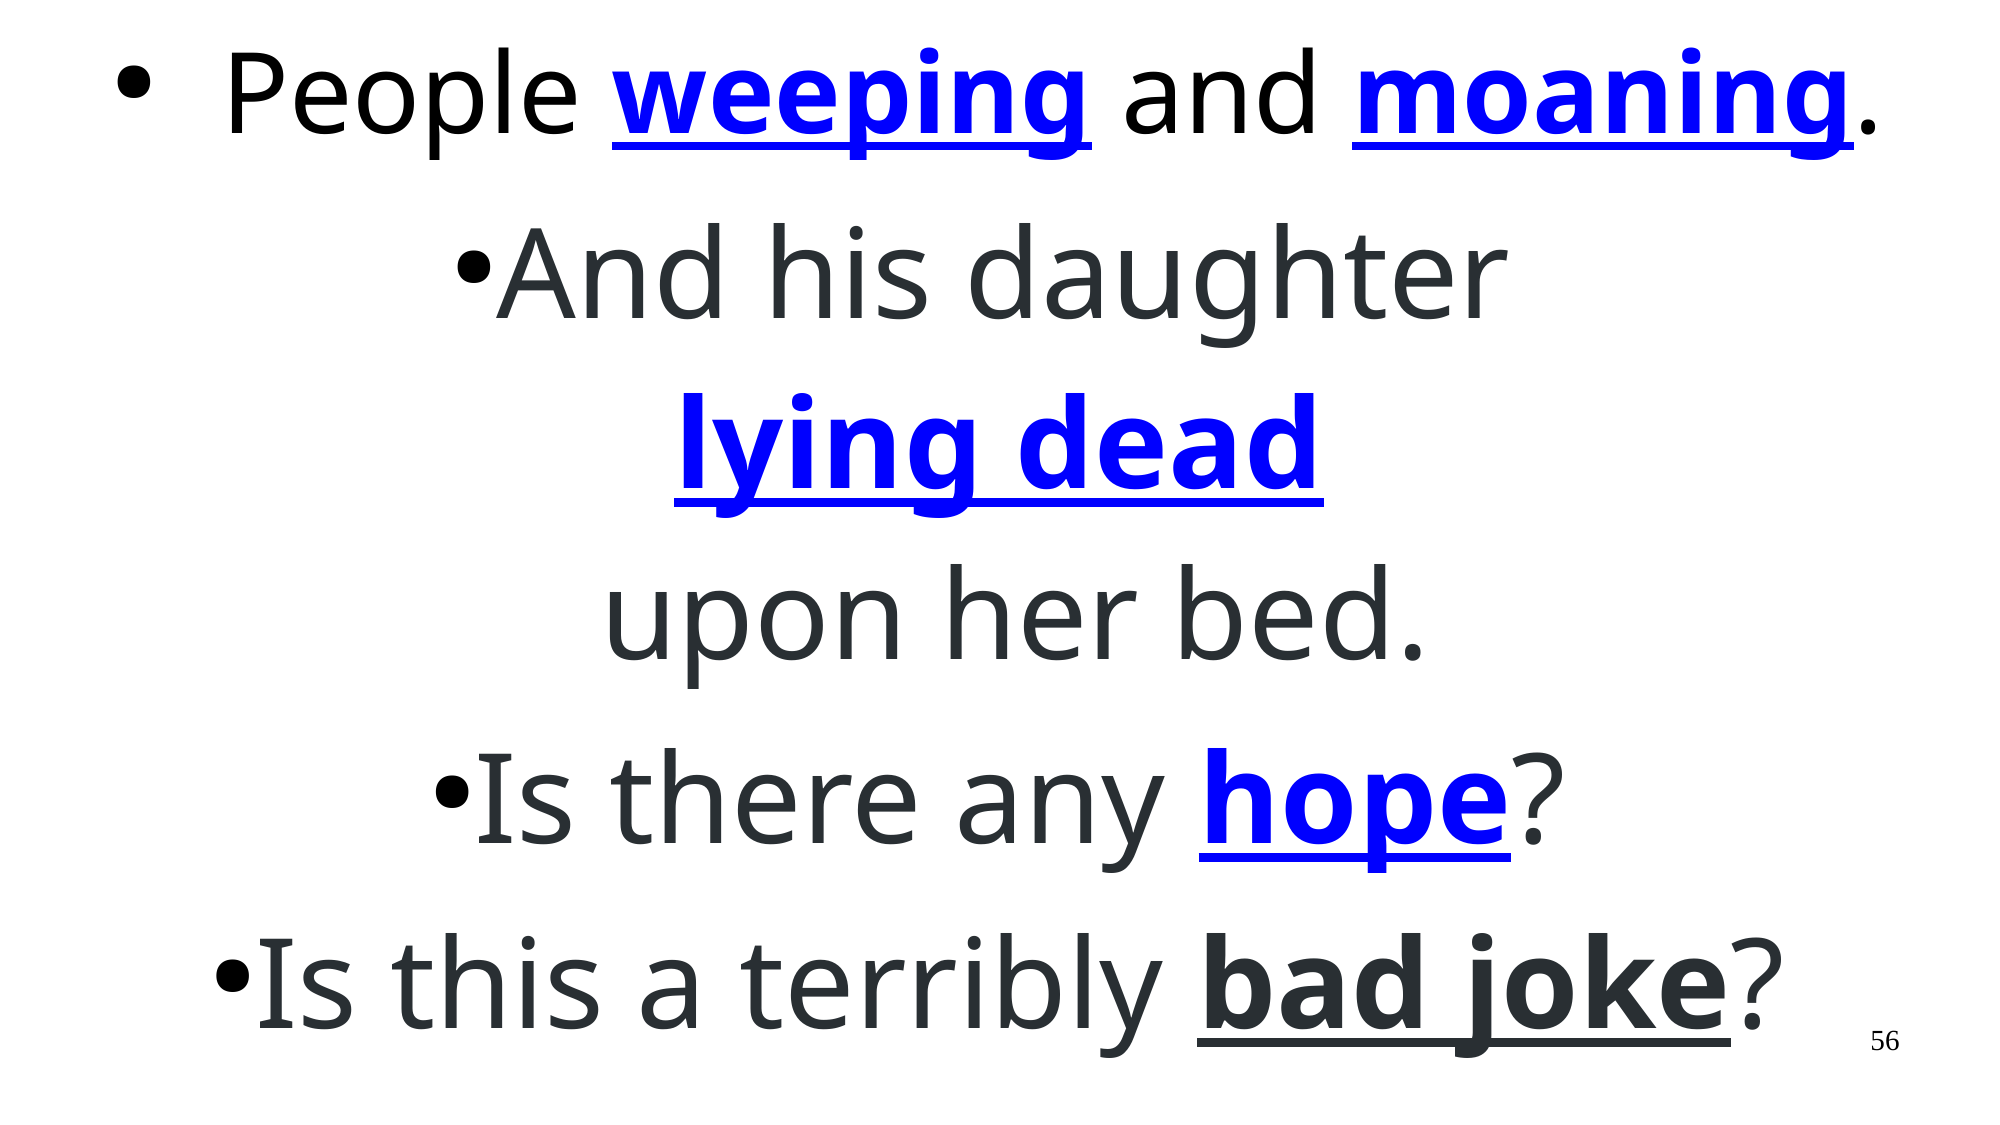

# People weeping and moaning.
And his daughter
lying dead
upon her bed.
Is there any hope?
Is this a terribly bad joke?
56